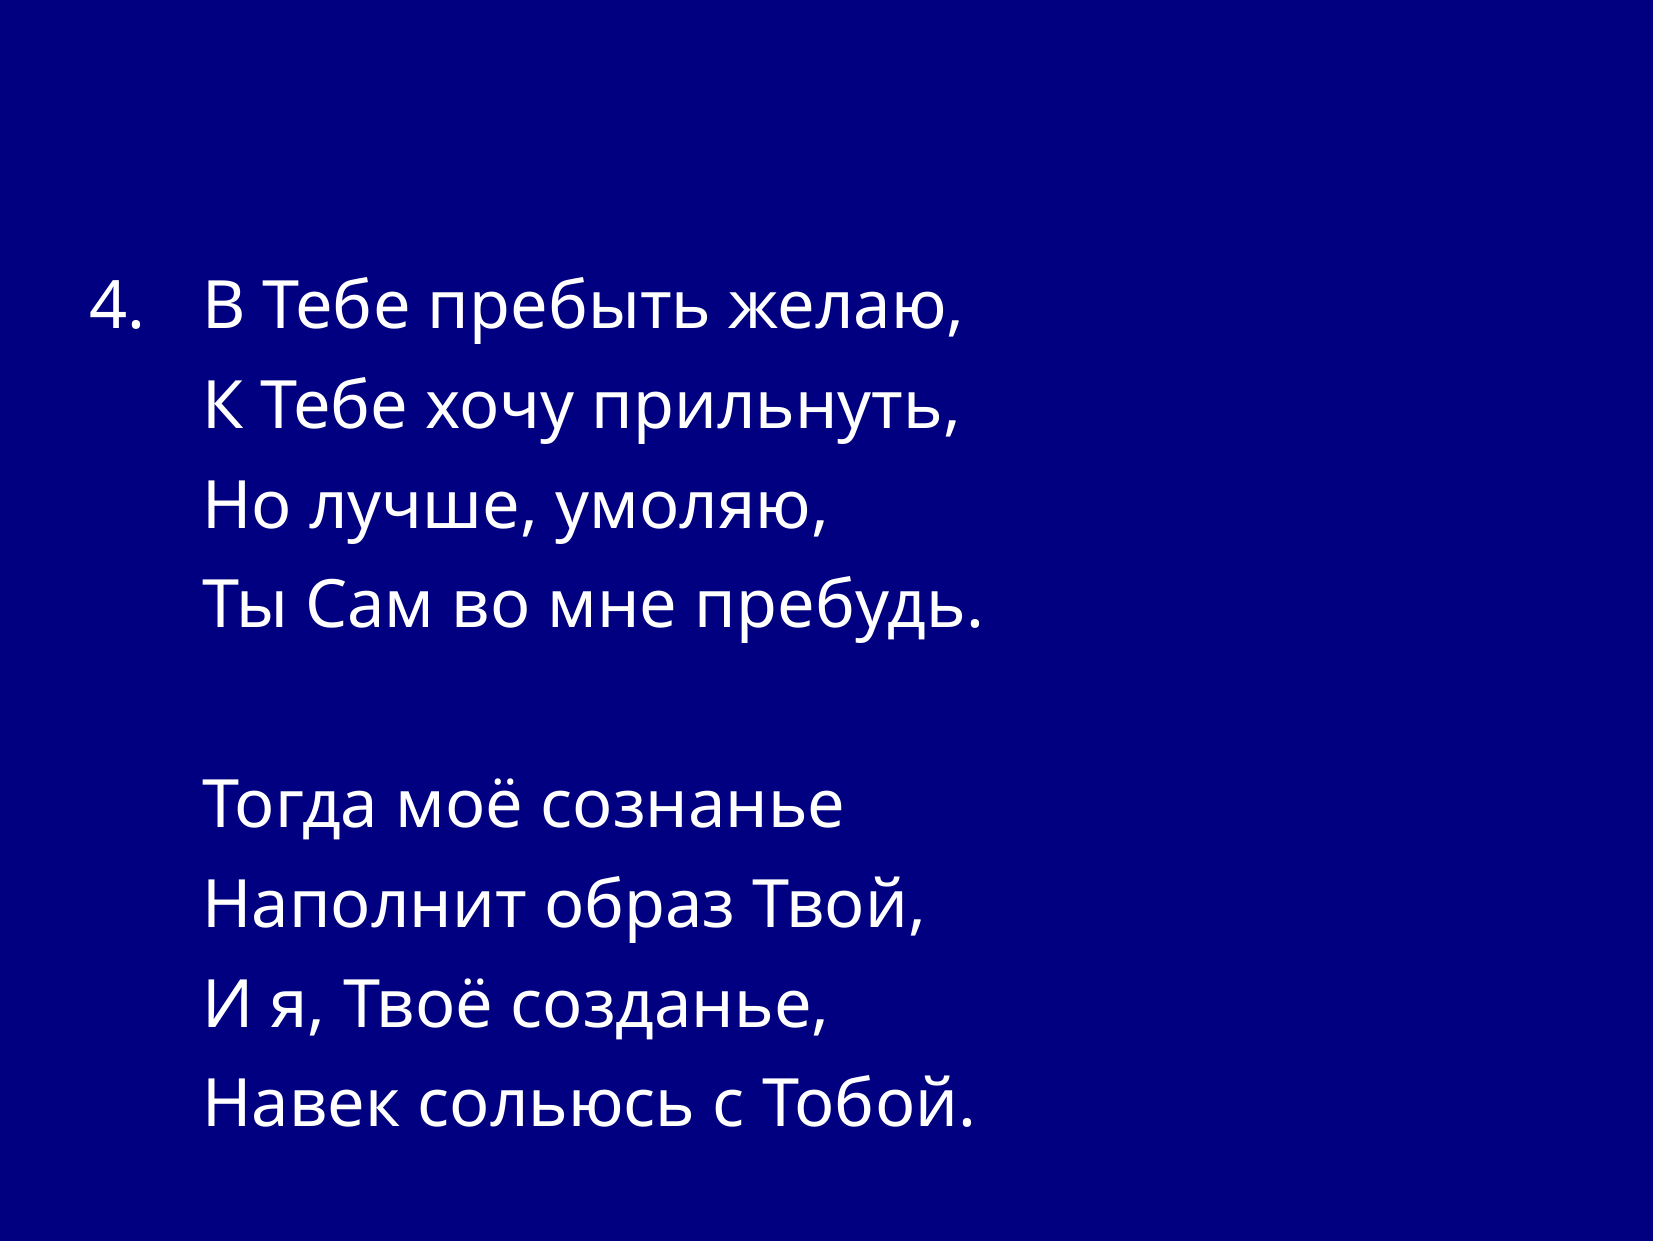

4.	В Тебе пребыть желаю,
	К Тебе хочу прильнуть,
	Но лучше, умоляю,
	Ты Сам во мне пребудь.
	Тогда моё сознанье
	Наполнит образ Твой,
	И я, Твоё созданье,
	Навек сольюсь с Тобой.